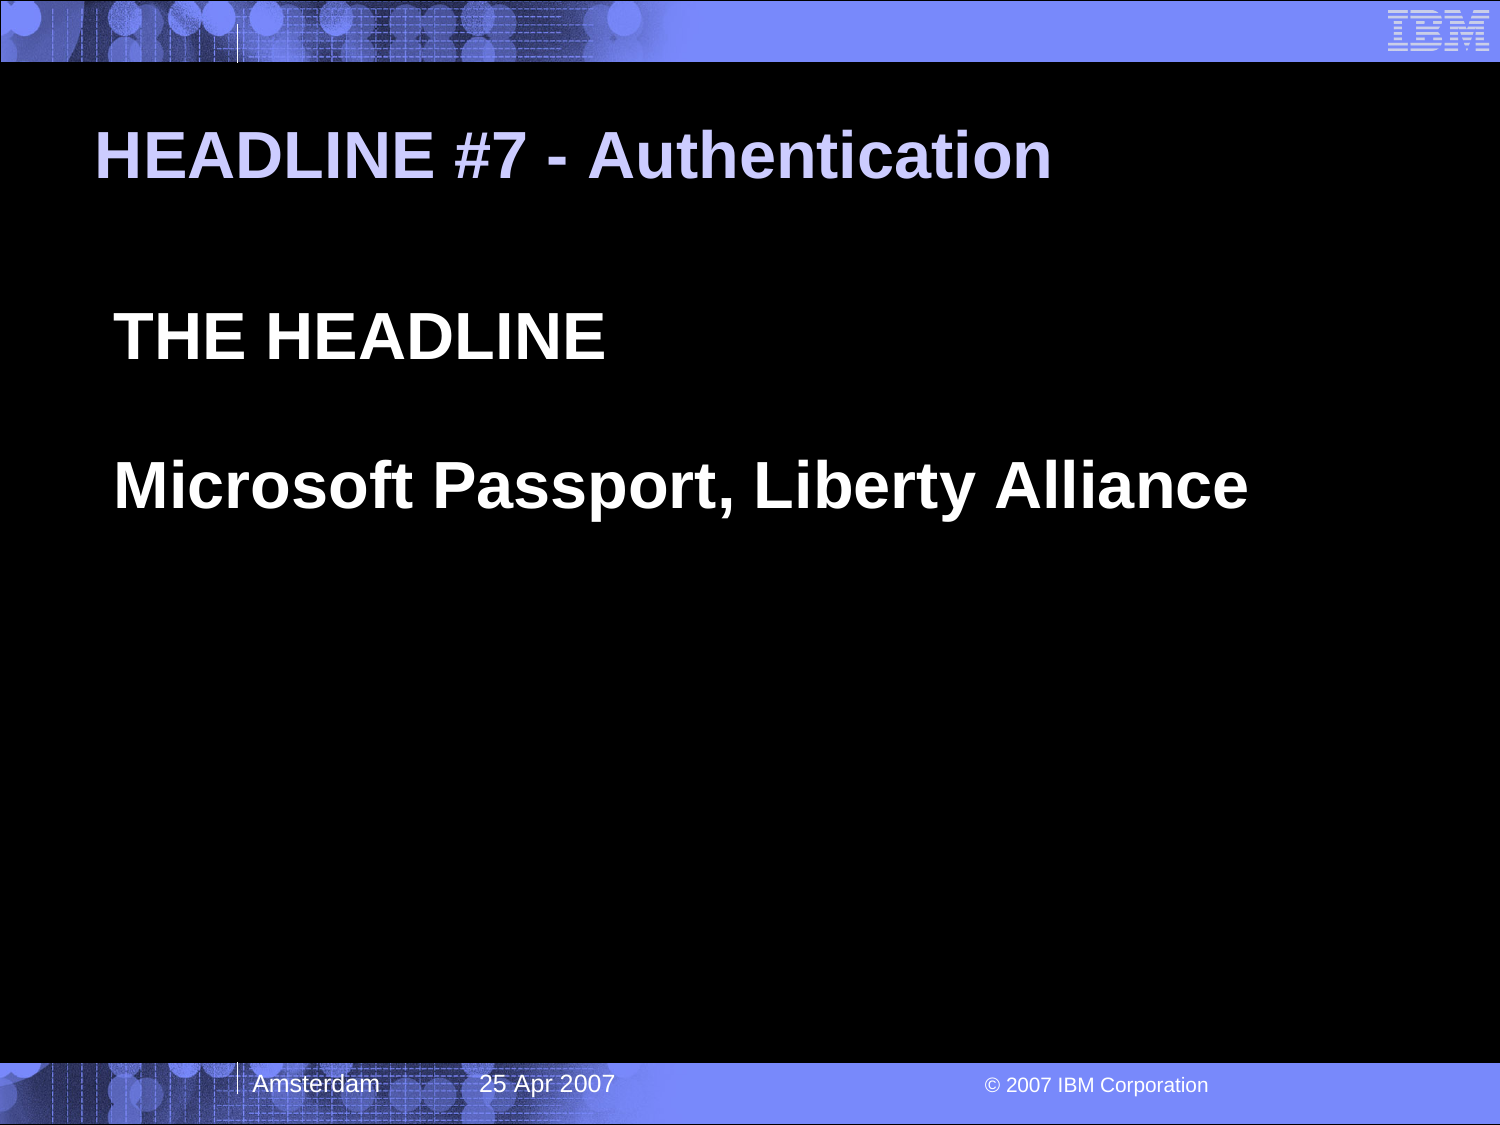

# HEADLINE #7 - Authentication
THE HEADLINE
Microsoft Passport, Liberty Alliance